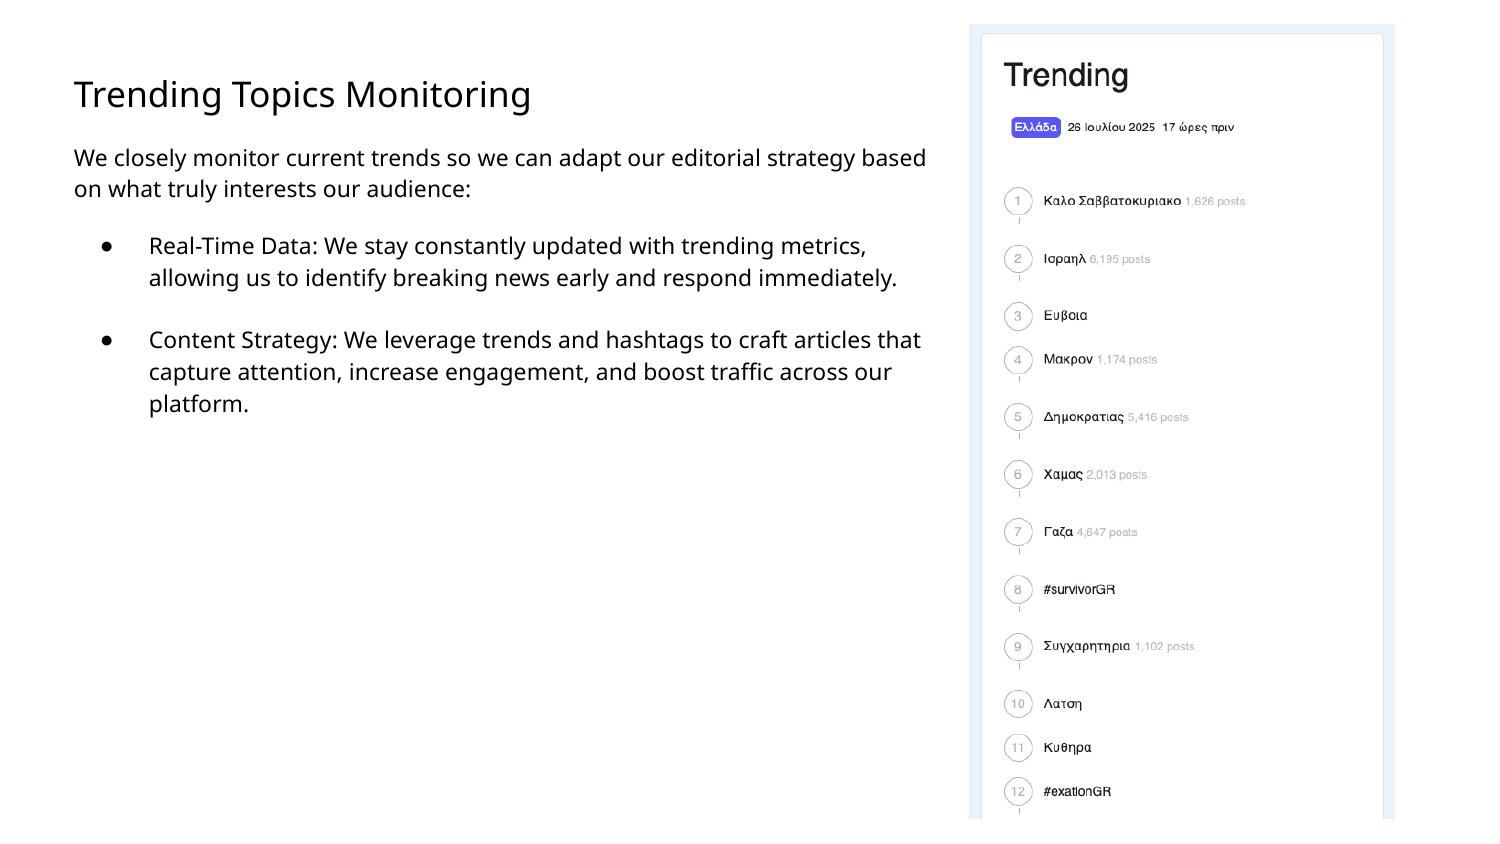

Trending Topics Monitoring
We closely monitor current trends so we can adapt our editorial strategy based on what truly interests our audience:
Real-Time Data: We stay constantly updated with trending metrics, allowing us to identify breaking news early and respond immediately.
Content Strategy: We leverage trends and hashtags to craft articles that capture attention, increase engagement, and boost traffic across our platform.